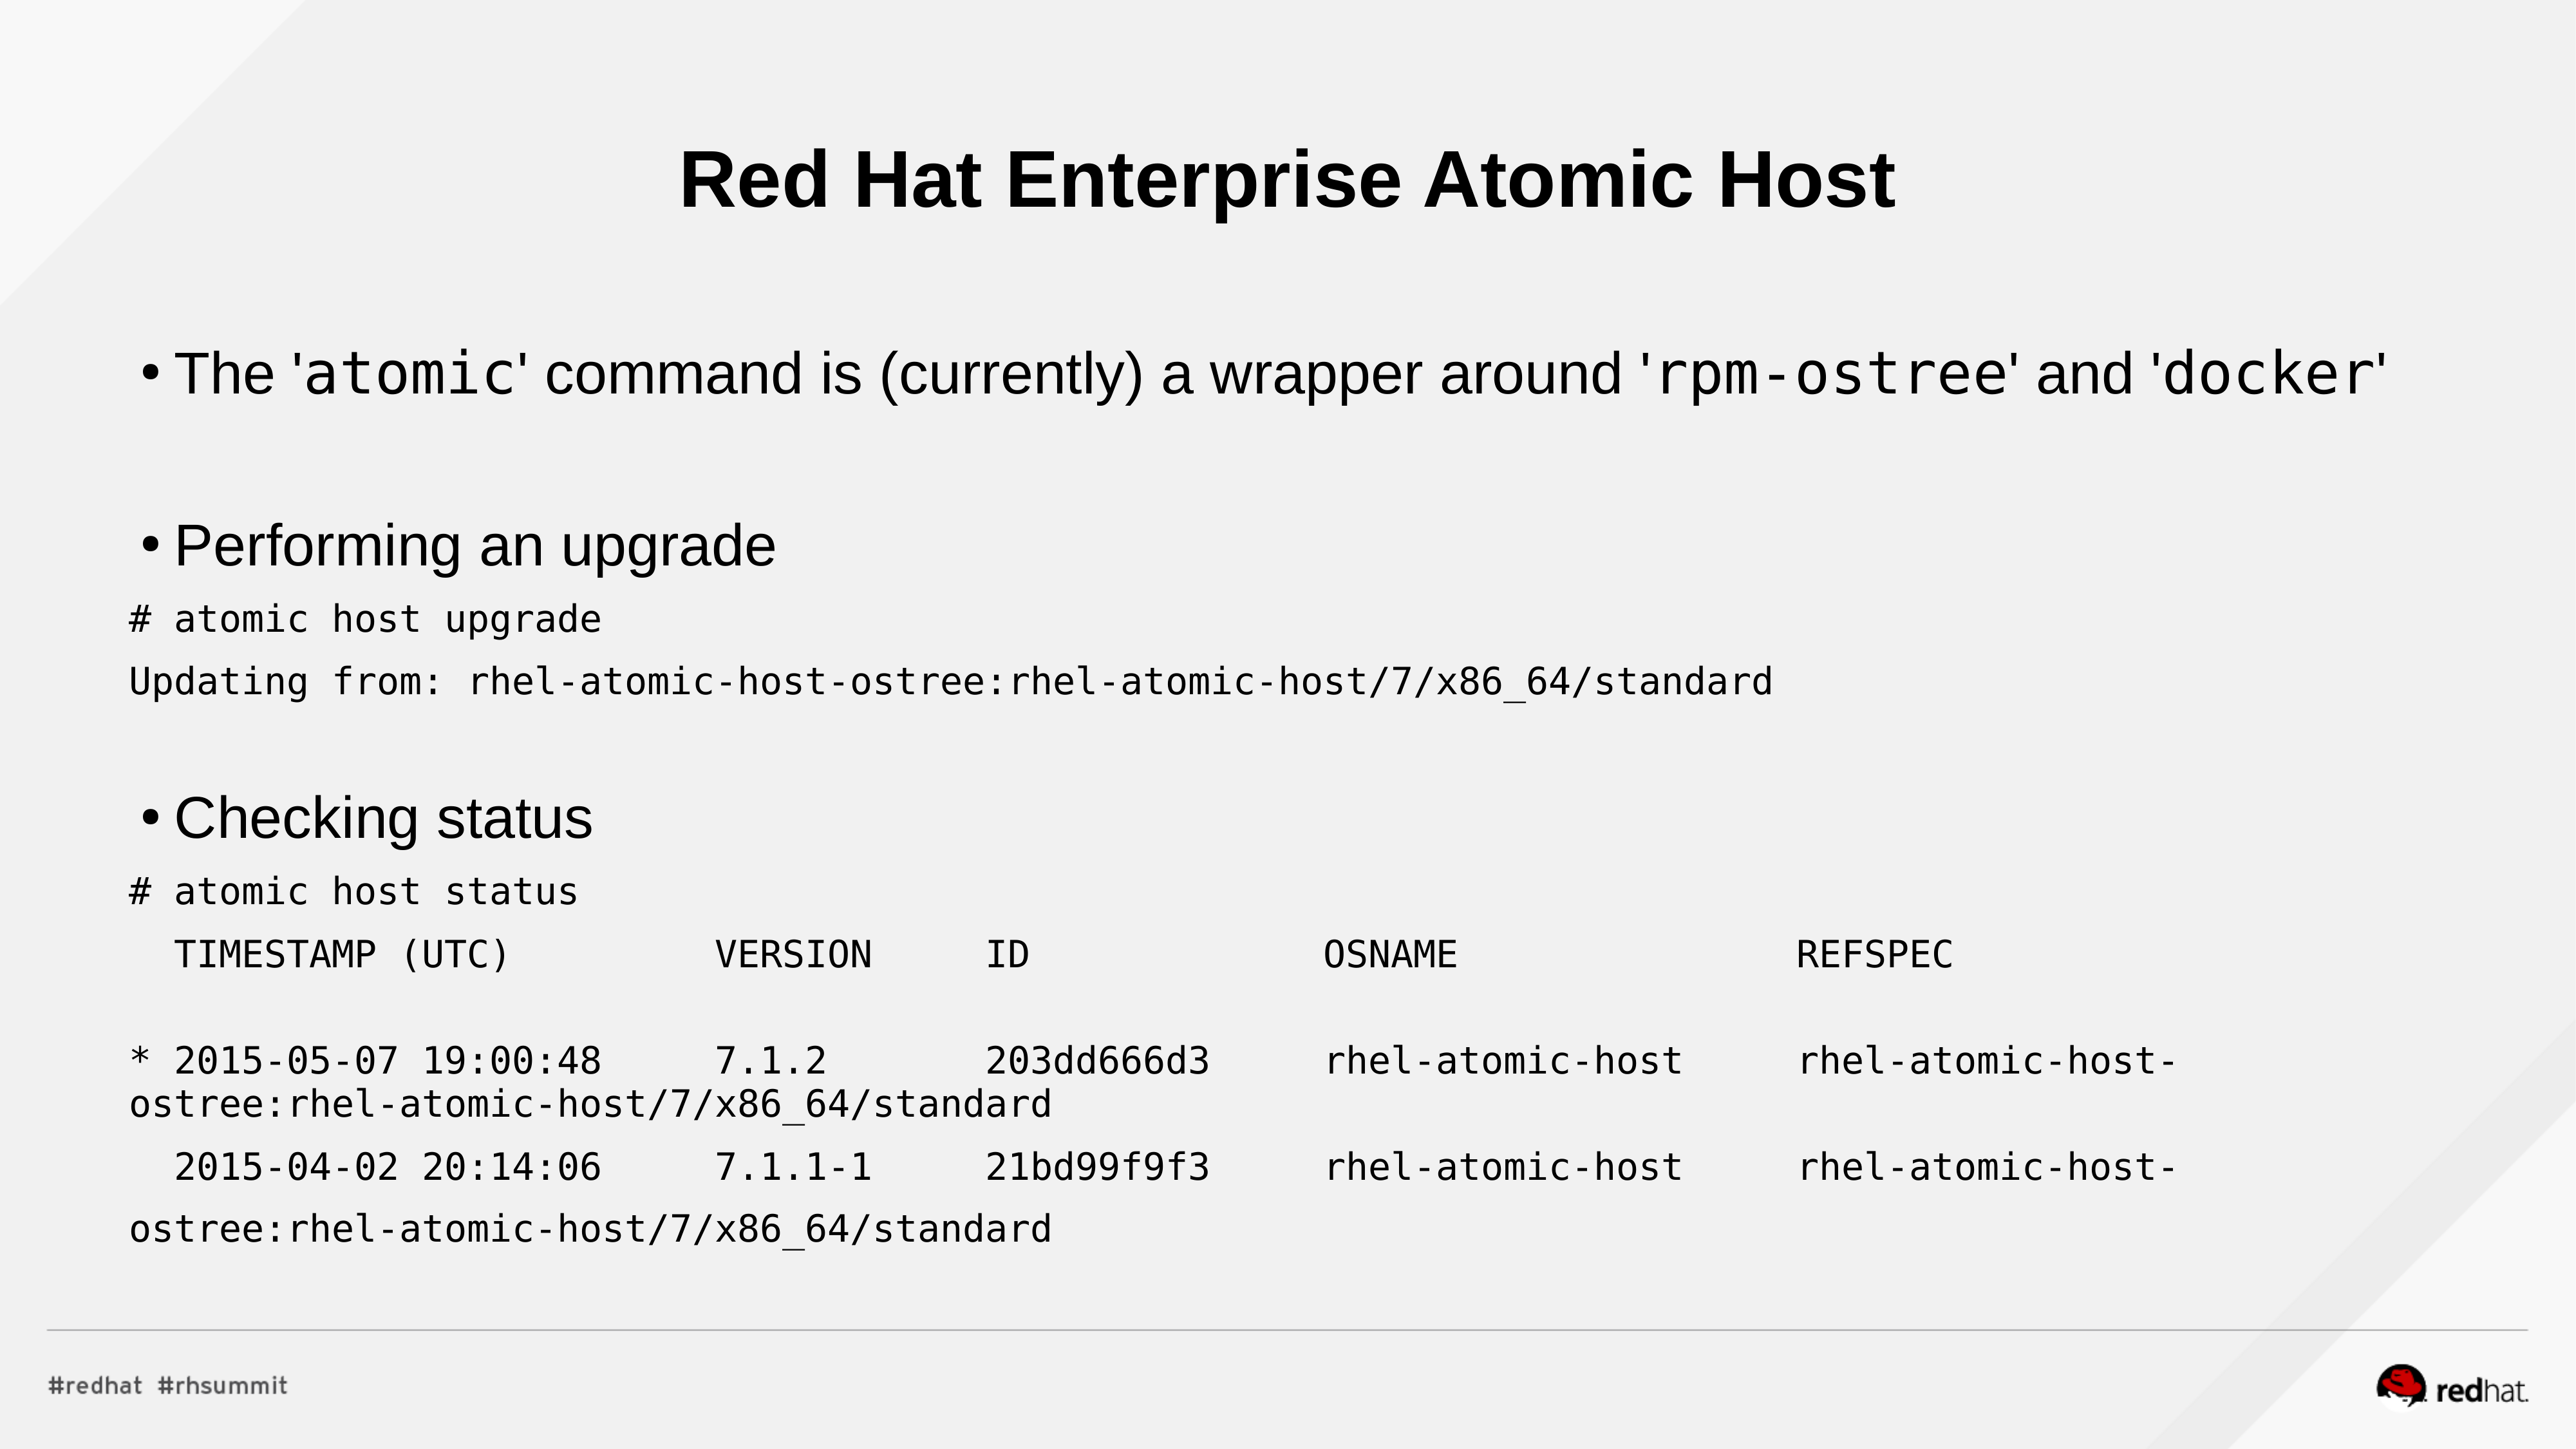

# Red Hat Enterprise Atomic Host
The 'atomic' command is (currently) a wrapper around 'rpm-ostree' and 'docker'
Performing an upgrade
# atomic host upgrade
Updating from: rhel-atomic-host-ostree:rhel-atomic-host/7/x86_64/standard
Checking status
# atomic host status
 TIMESTAMP (UTC) VERSION ID OSNAME REFSPEC
* 2015-05-07 19:00:48 7.1.2 203dd666d3 rhel-atomic-host rhel-atomic-host-ostree:rhel-atomic-host/7/x86_64/standard
 2015-04-02 20:14:06 7.1.1-1 21bd99f9f3 rhel-atomic-host rhel-atomic-host-ostree:rhel-atomic-host/7/x86_64/standard